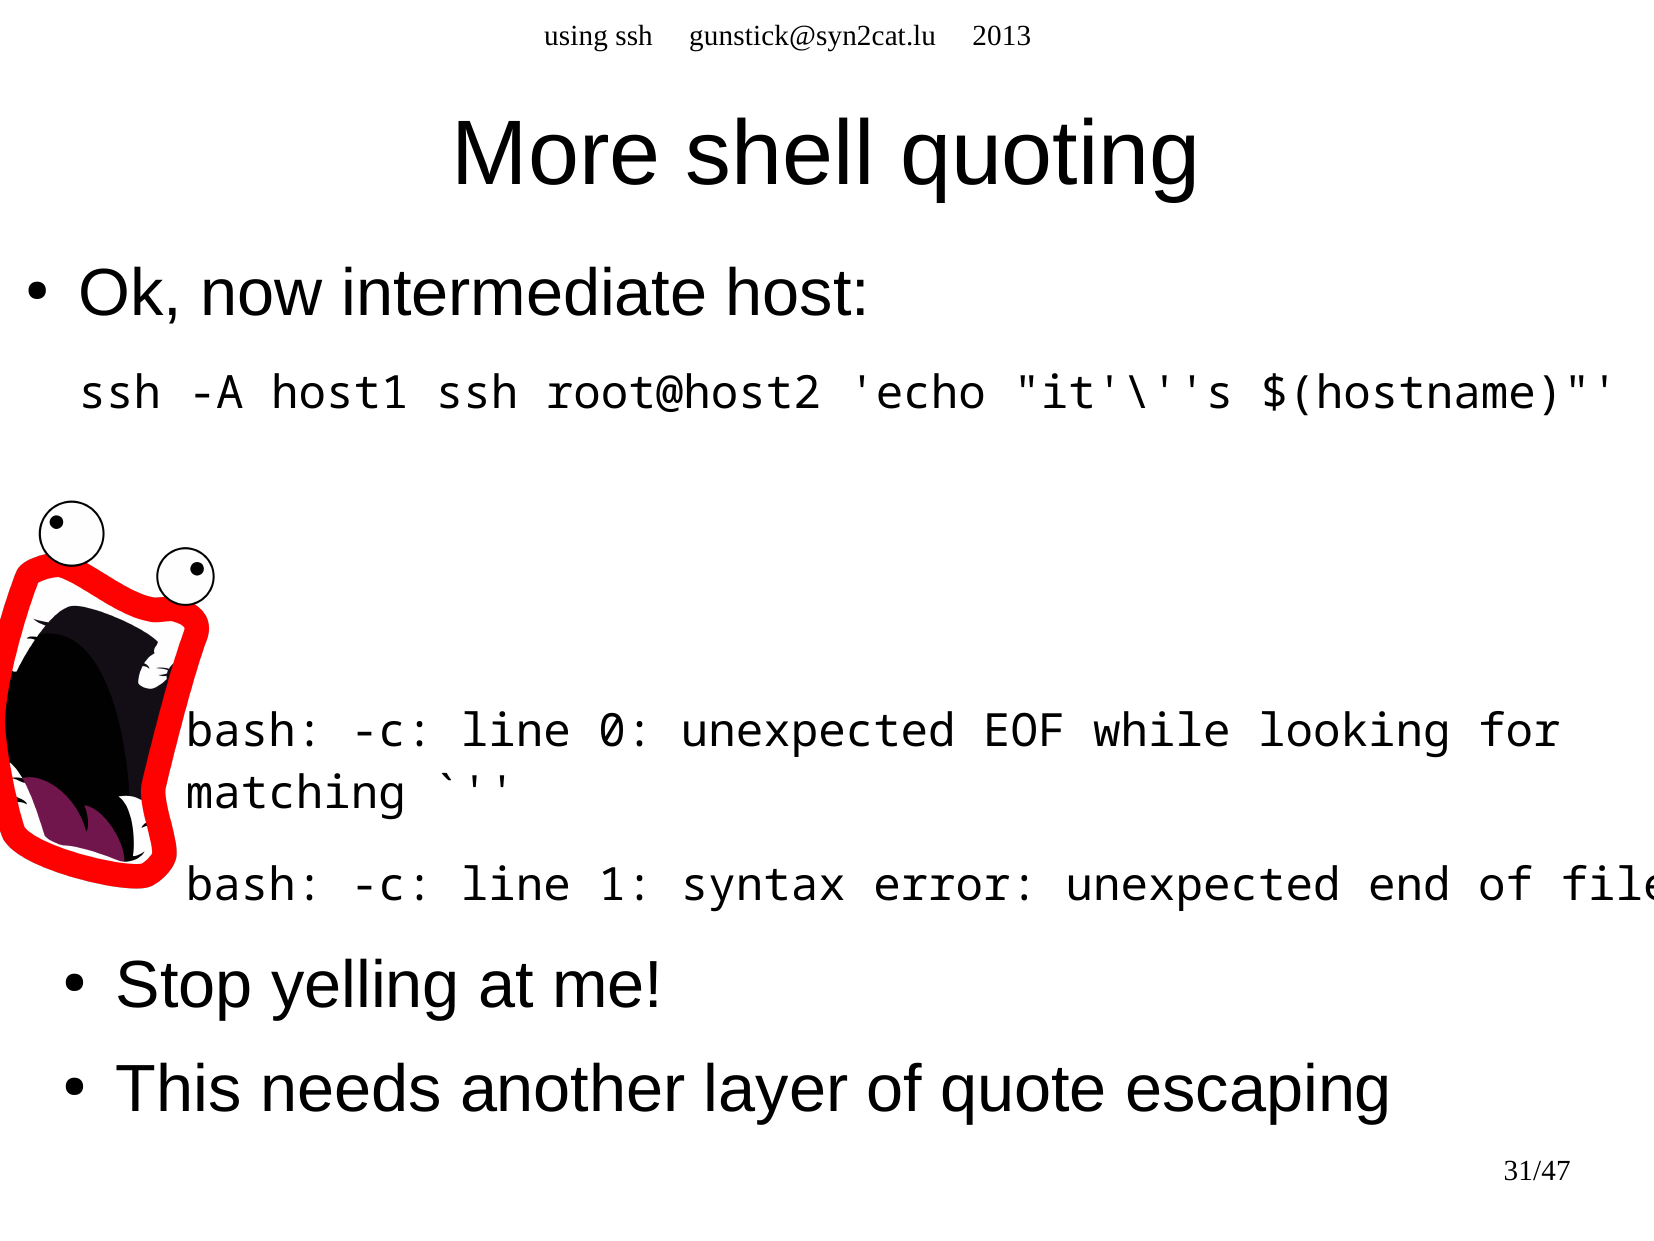

using ssh gunstick@syn2cat.lu 2013
# More shell quoting
Ok, now intermediate host:
ssh -A host1 ssh root@host2 'echo "it'\''s $(hostname)"'
 bash: -c: line 0: unexpected EOF while looking for matching `''
 bash: -c: line 1: syntax error: unexpected end of file
Stop yelling at me!
This needs another layer of quote escaping
31